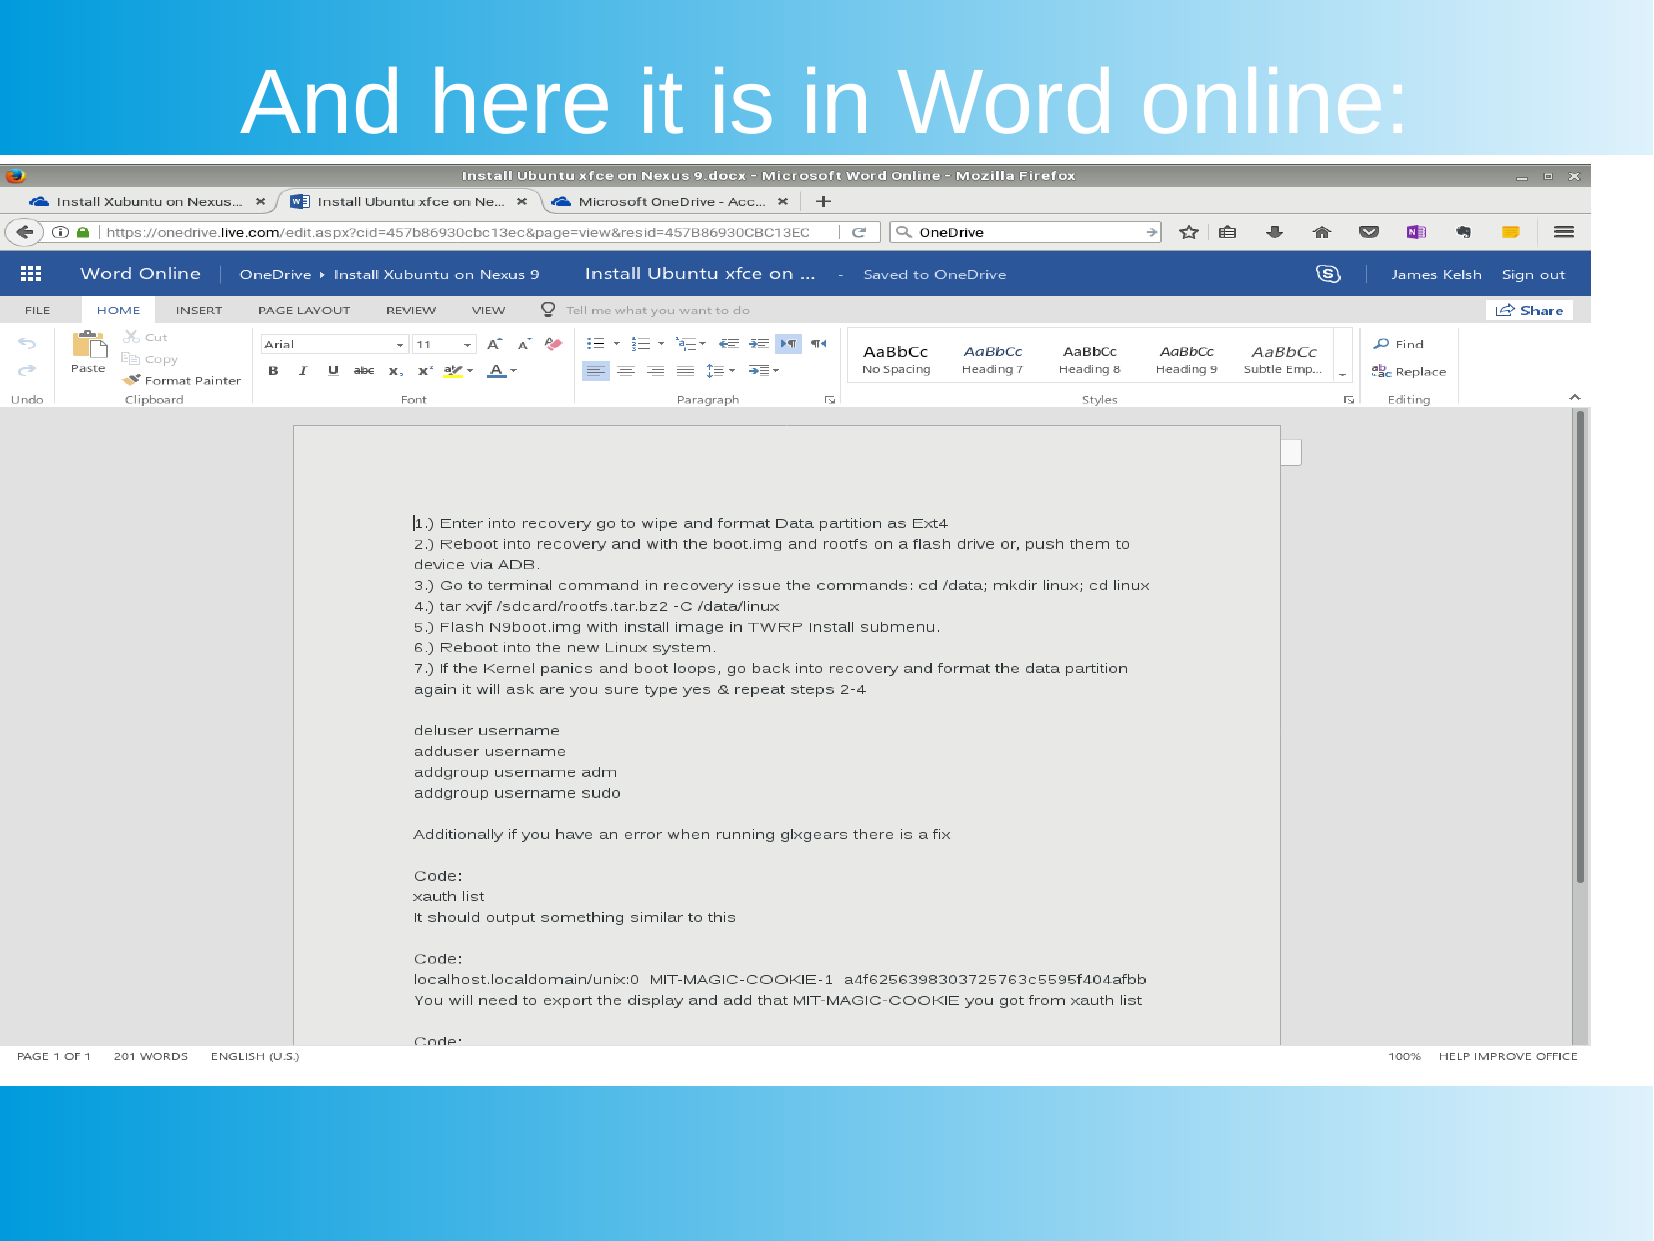

# And here it is in Word online: